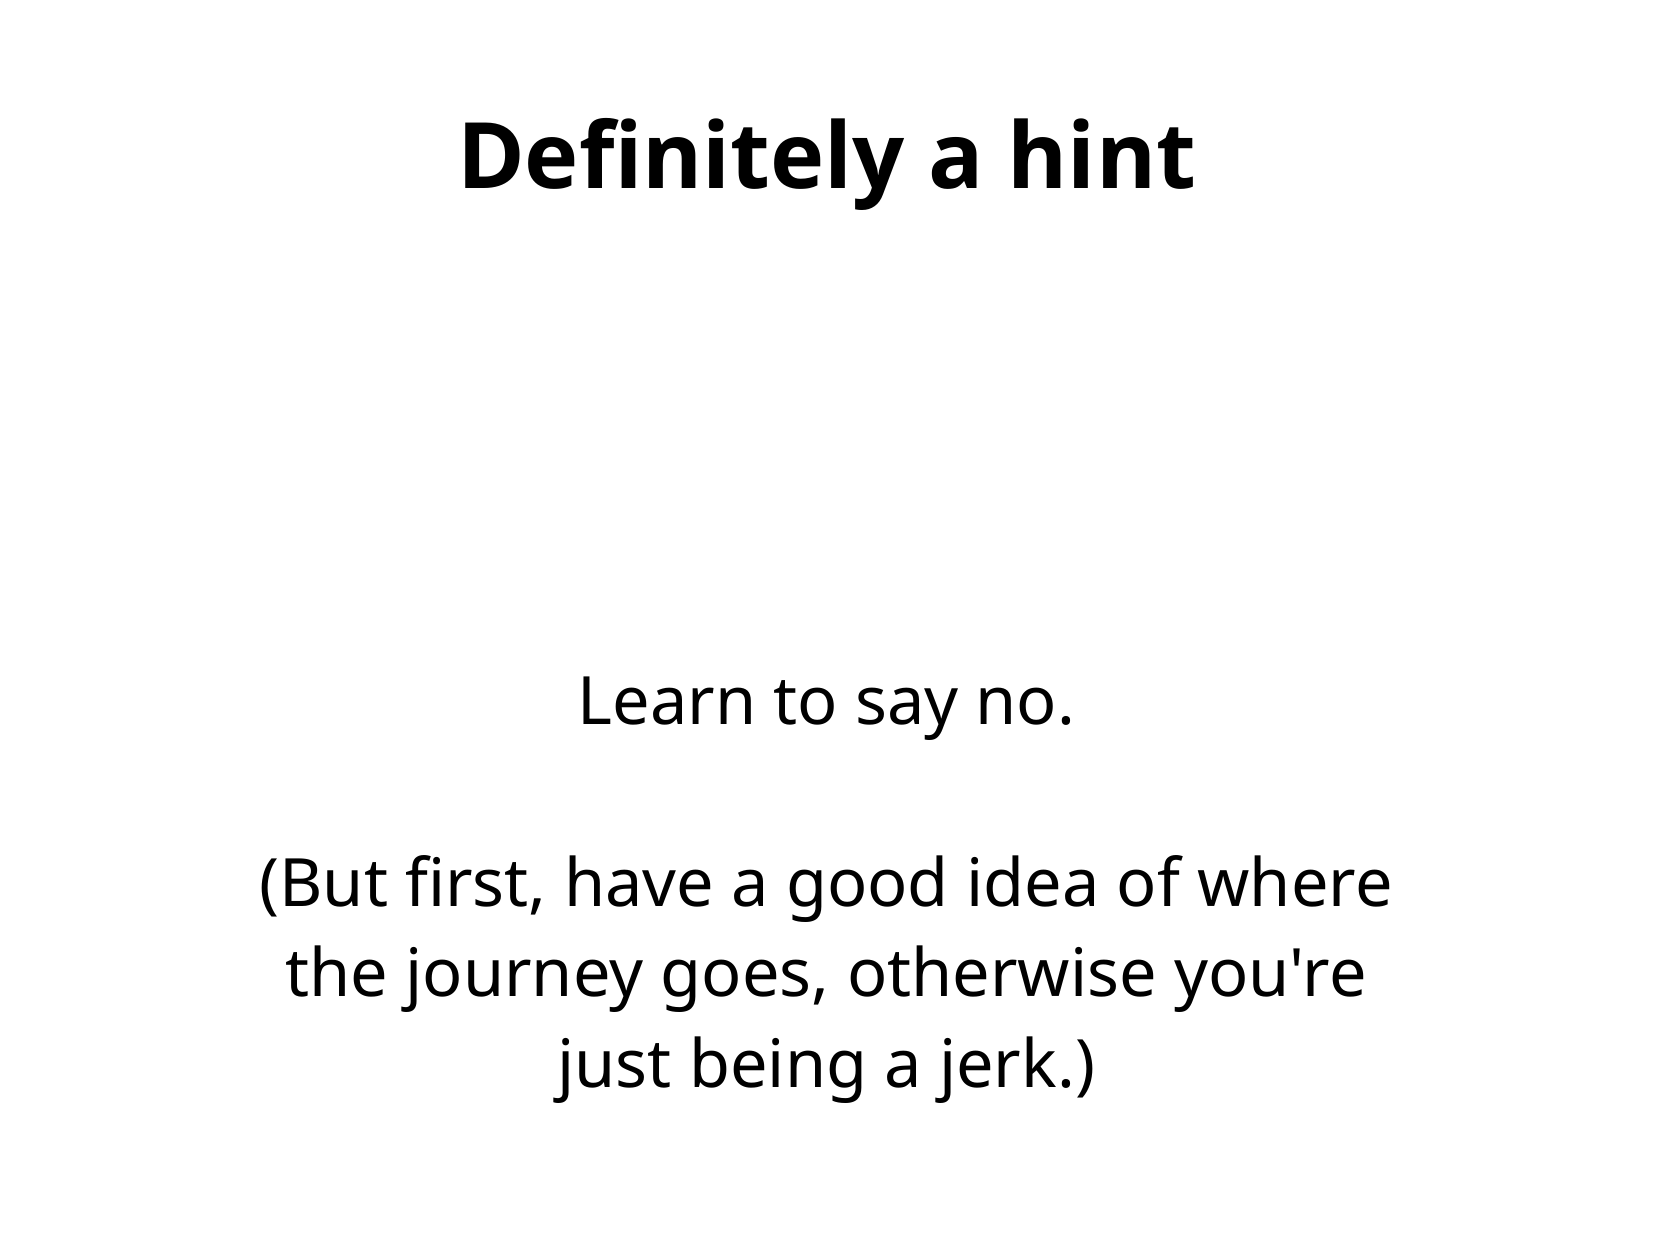

# Definitely a hint
Learn to say no.
(But first, have a good idea of where
the journey goes, otherwise you're
just being a jerk.)